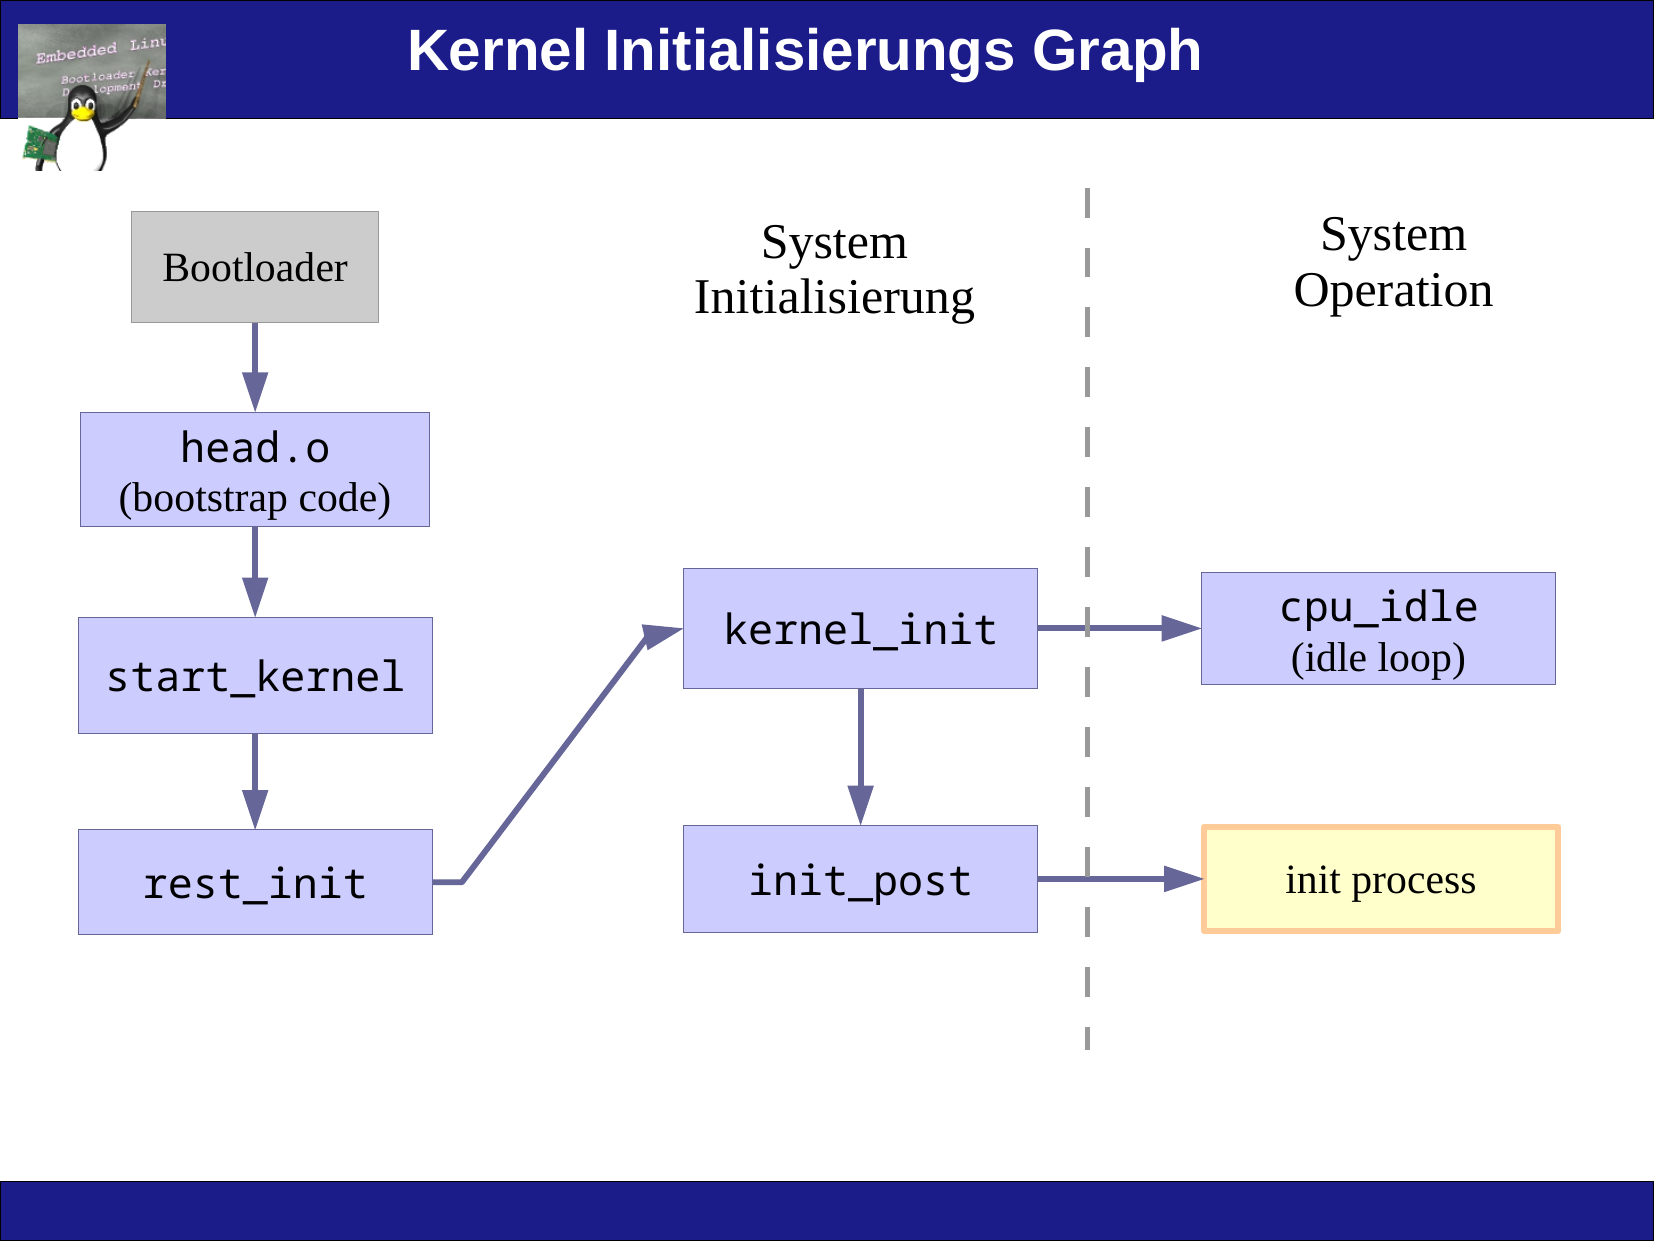

# Kernel Initialisierungs Graph
System Operation
System Initialisierung
Bootloader
head.o
(bootstrap code)
kernel_init
cpu_idle
(idle loop)
start_kernel
init_post
init process
rest_init